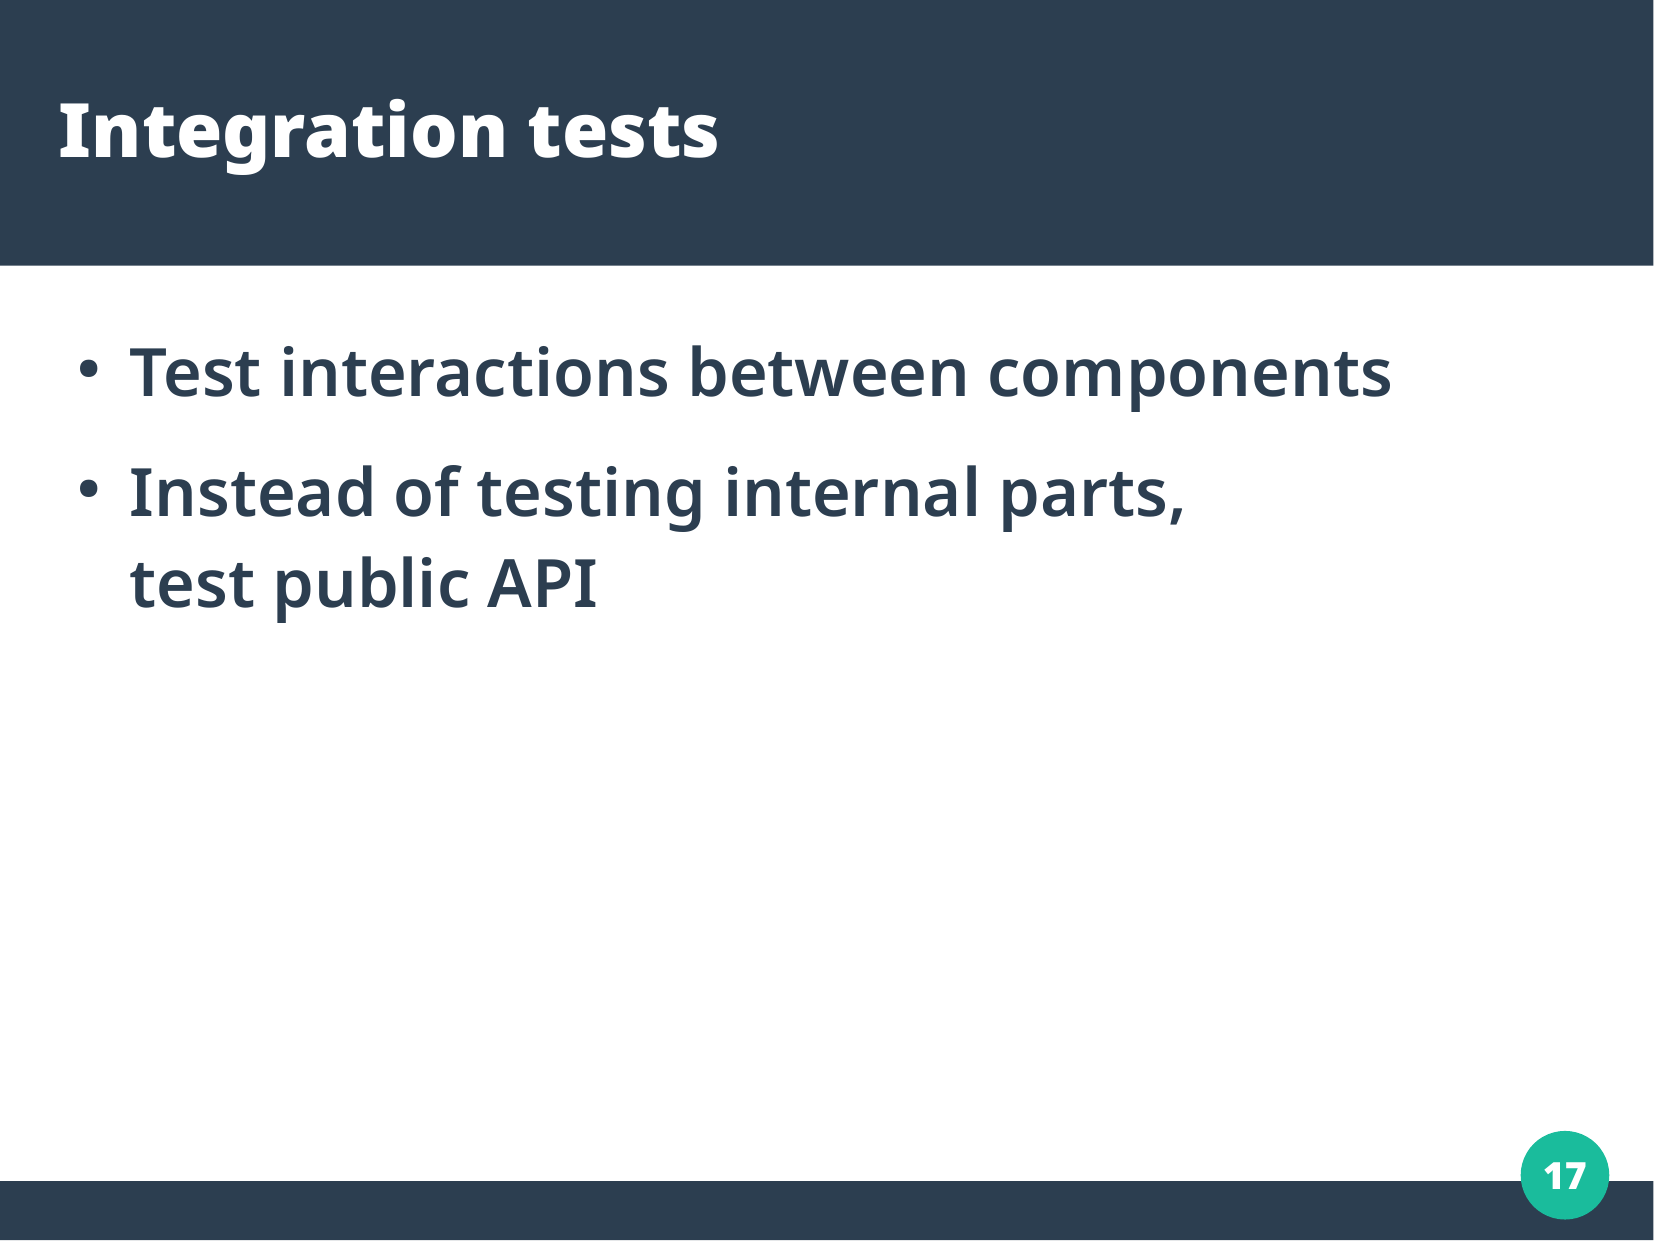

# Integration tests
Test interactions between components
Instead of testing internal parts,
test public API
17